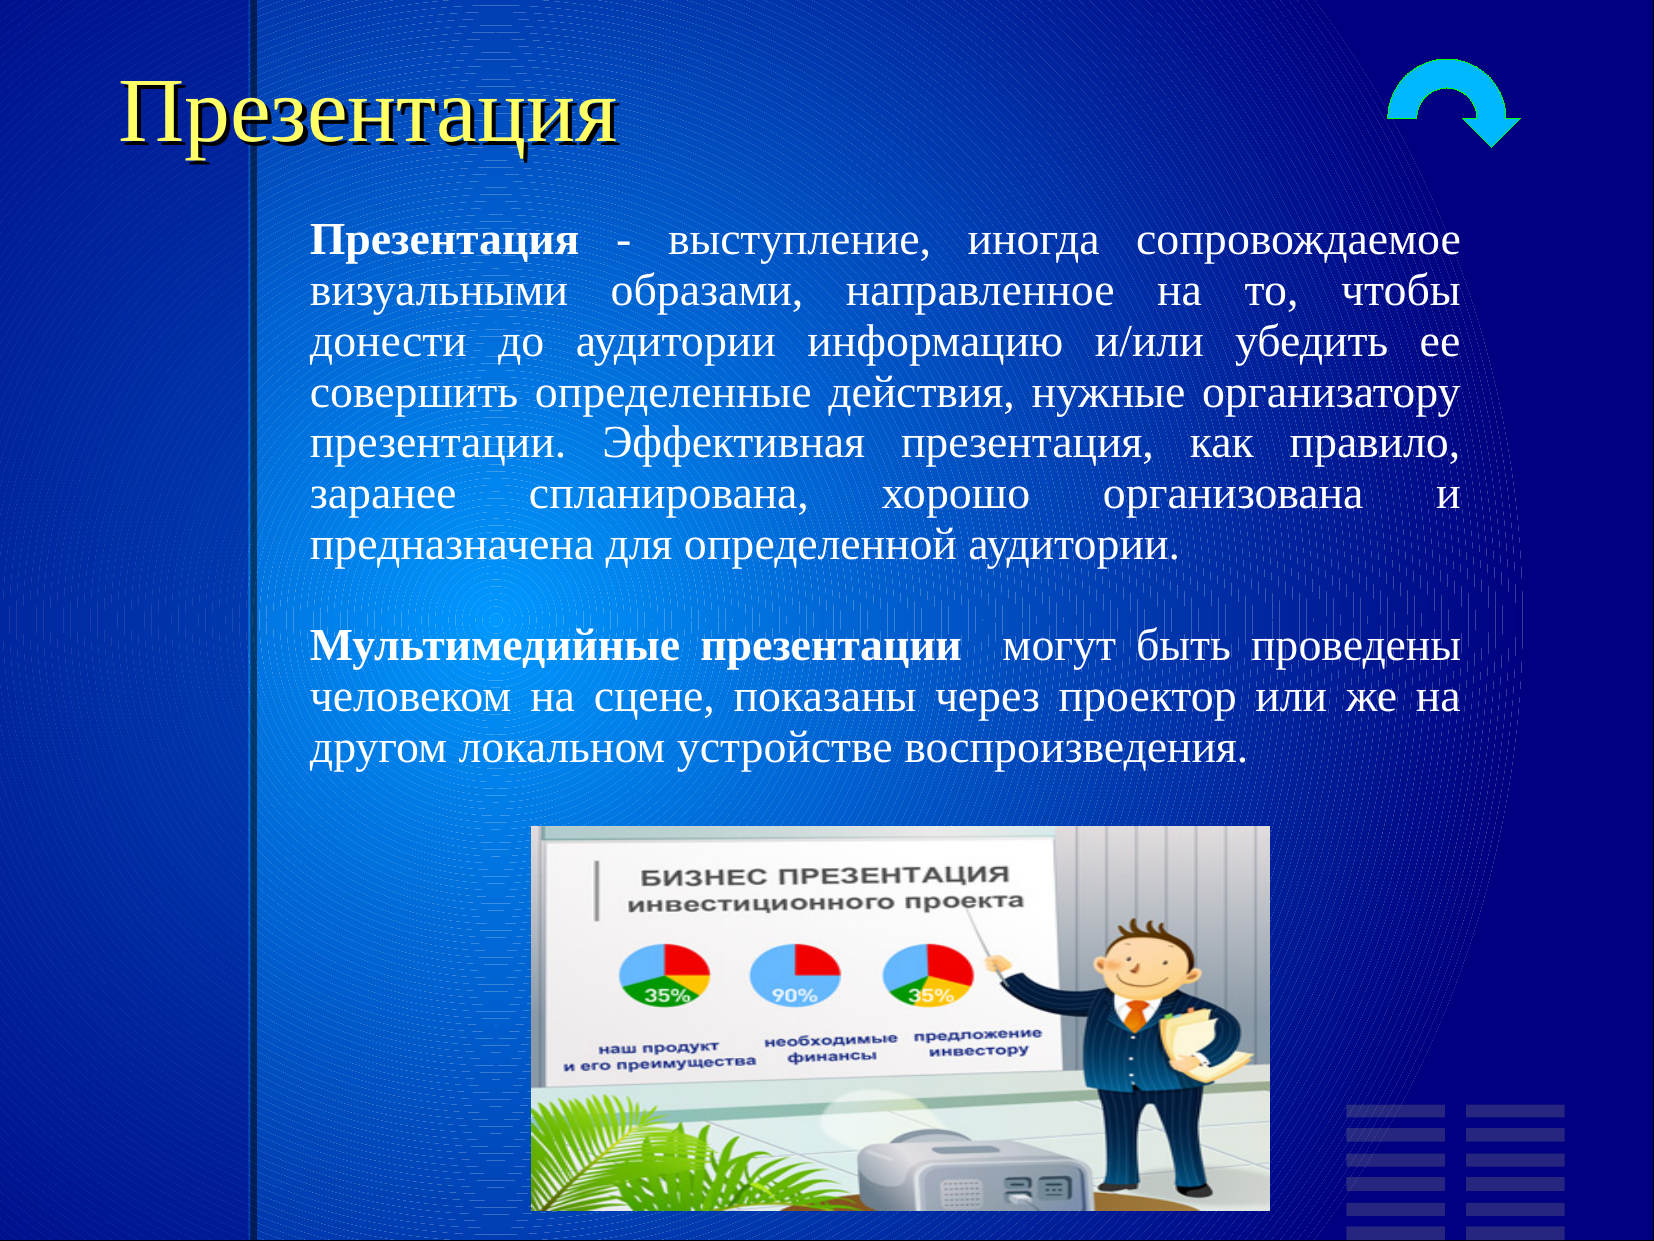

# Презентация
Презентация - выступление, иногда сопровождаемое визуальными образами, направленное на то, чтобы донести до аудитории информацию и/или убедить ее совершить определенные действия, нужные организатору презентации. Эффективная презентация, как правило, заранее спланирована, хорошо организована и предназначена для определенной аудитории.
Мультимедийные презентации могут быть проведены человеком на сцене, показаны через проектор или же на другом локальном устройстве воспроизведения.